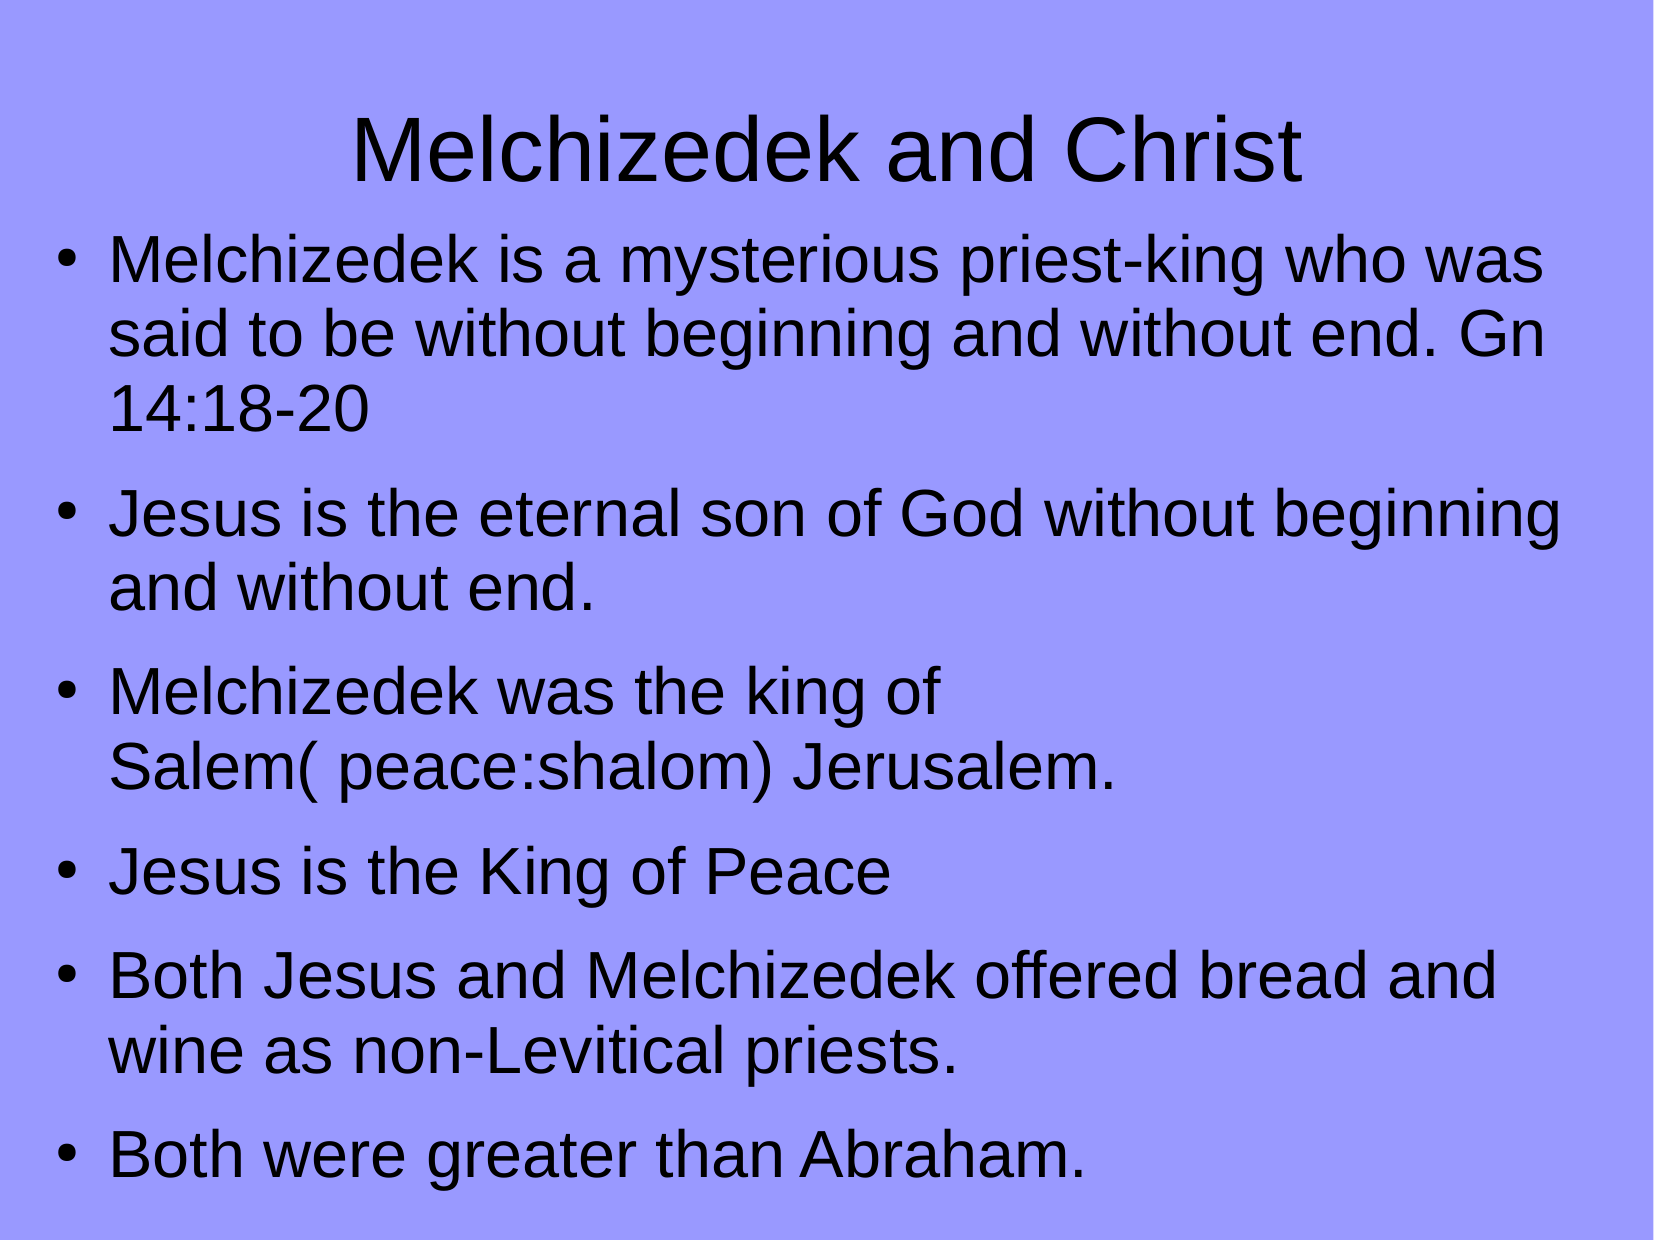

# Melchizedek and Christ
Melchizedek is a mysterious priest-king who was said to be without beginning and without end. Gn 14:18-20
Jesus is the eternal son of God without beginning and without end.
Melchizedek was the king of Salem( peace:shalom) Jerusalem.
Jesus is the King of Peace
Both Jesus and Melchizedek offered bread and wine as non-Levitical priests.
Both were greater than Abraham.